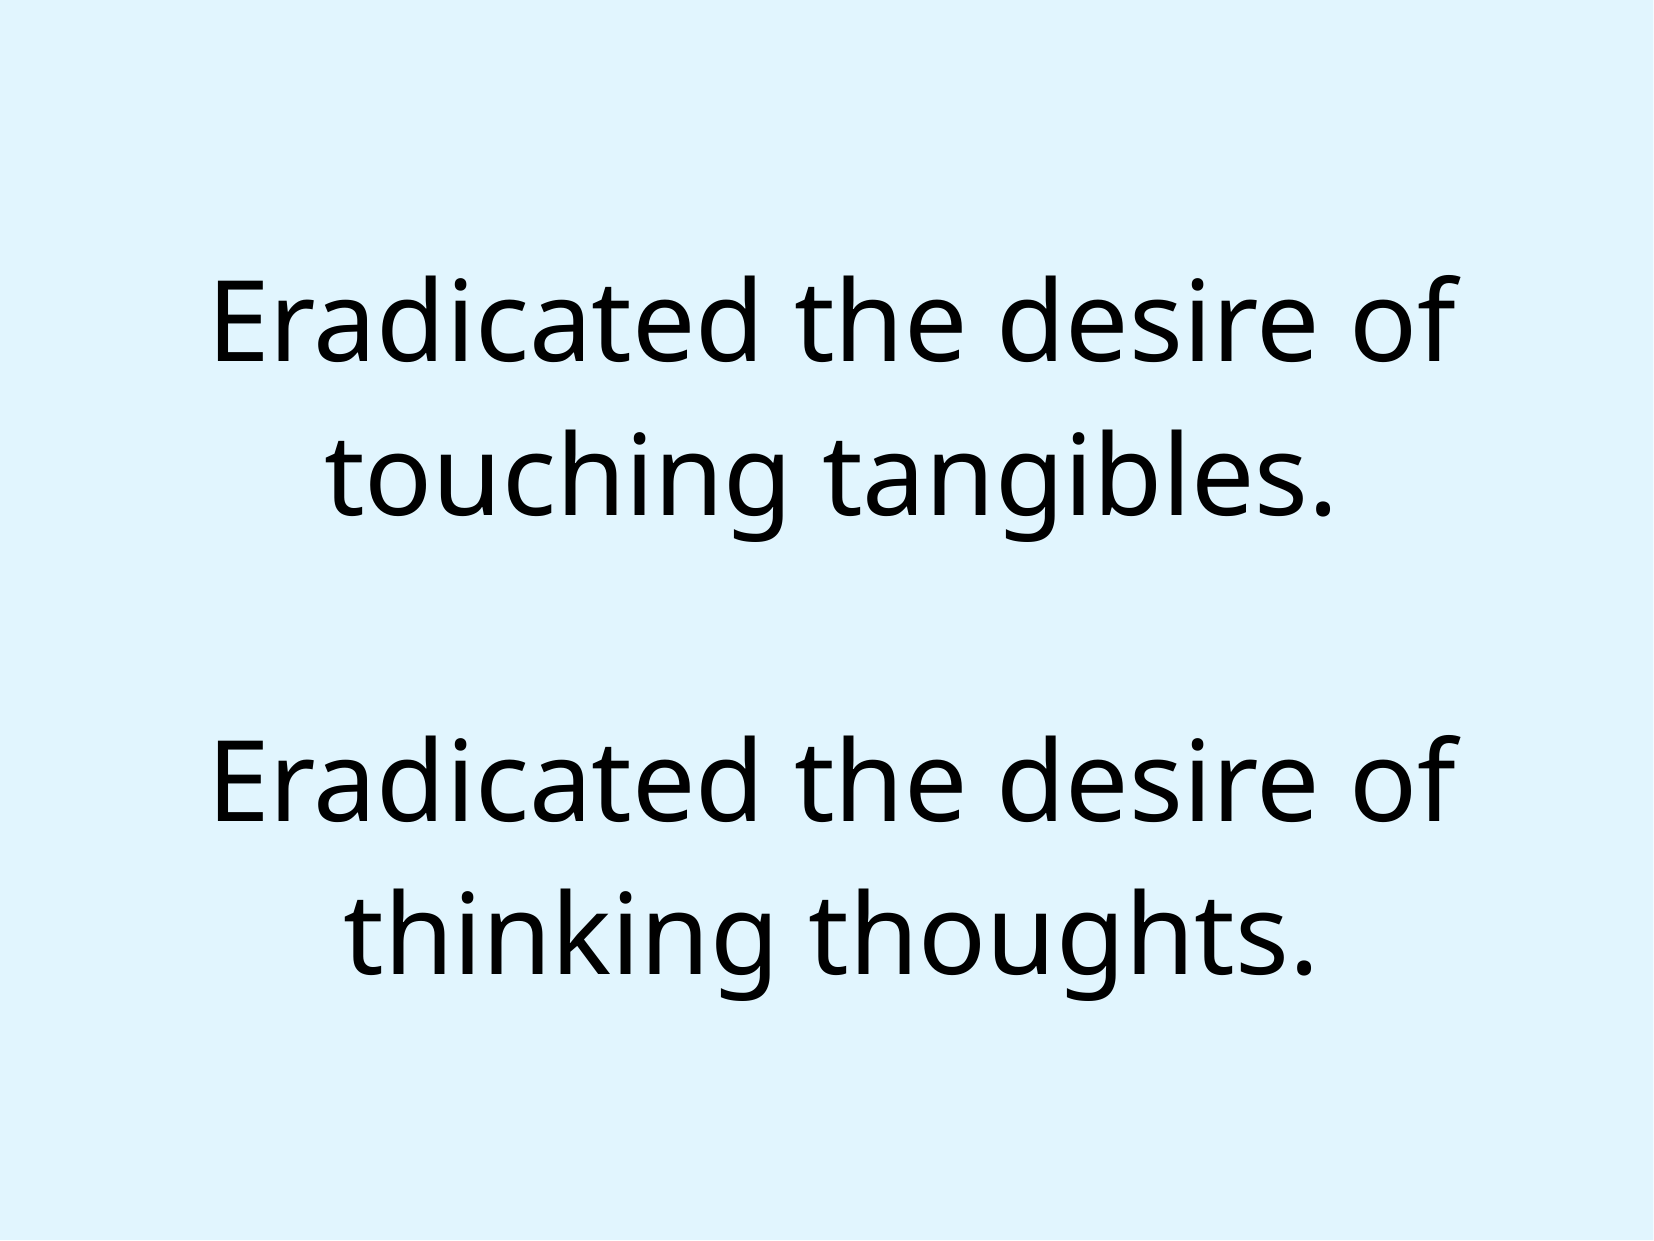

# Eradicated the desire of
touching tangibles.
Eradicated the desire of
thinking thoughts.